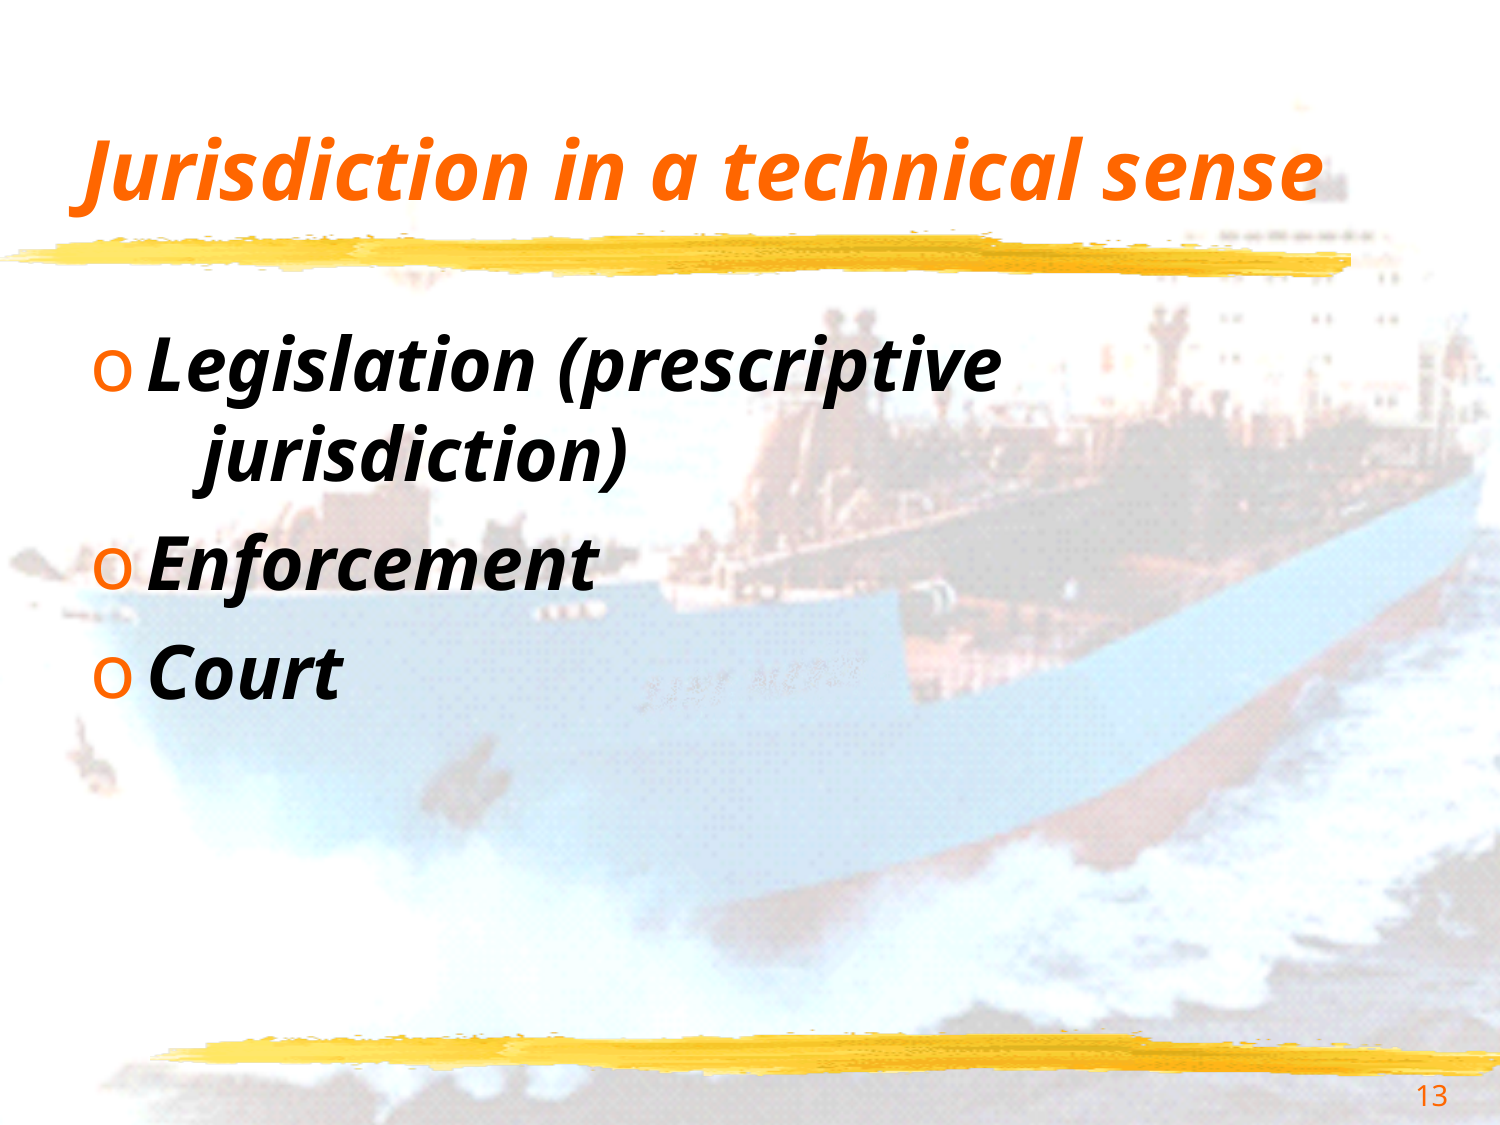

# Jurisdiction in a technical sense
Legislation (prescriptive jurisdiction)
Enforcement
Court